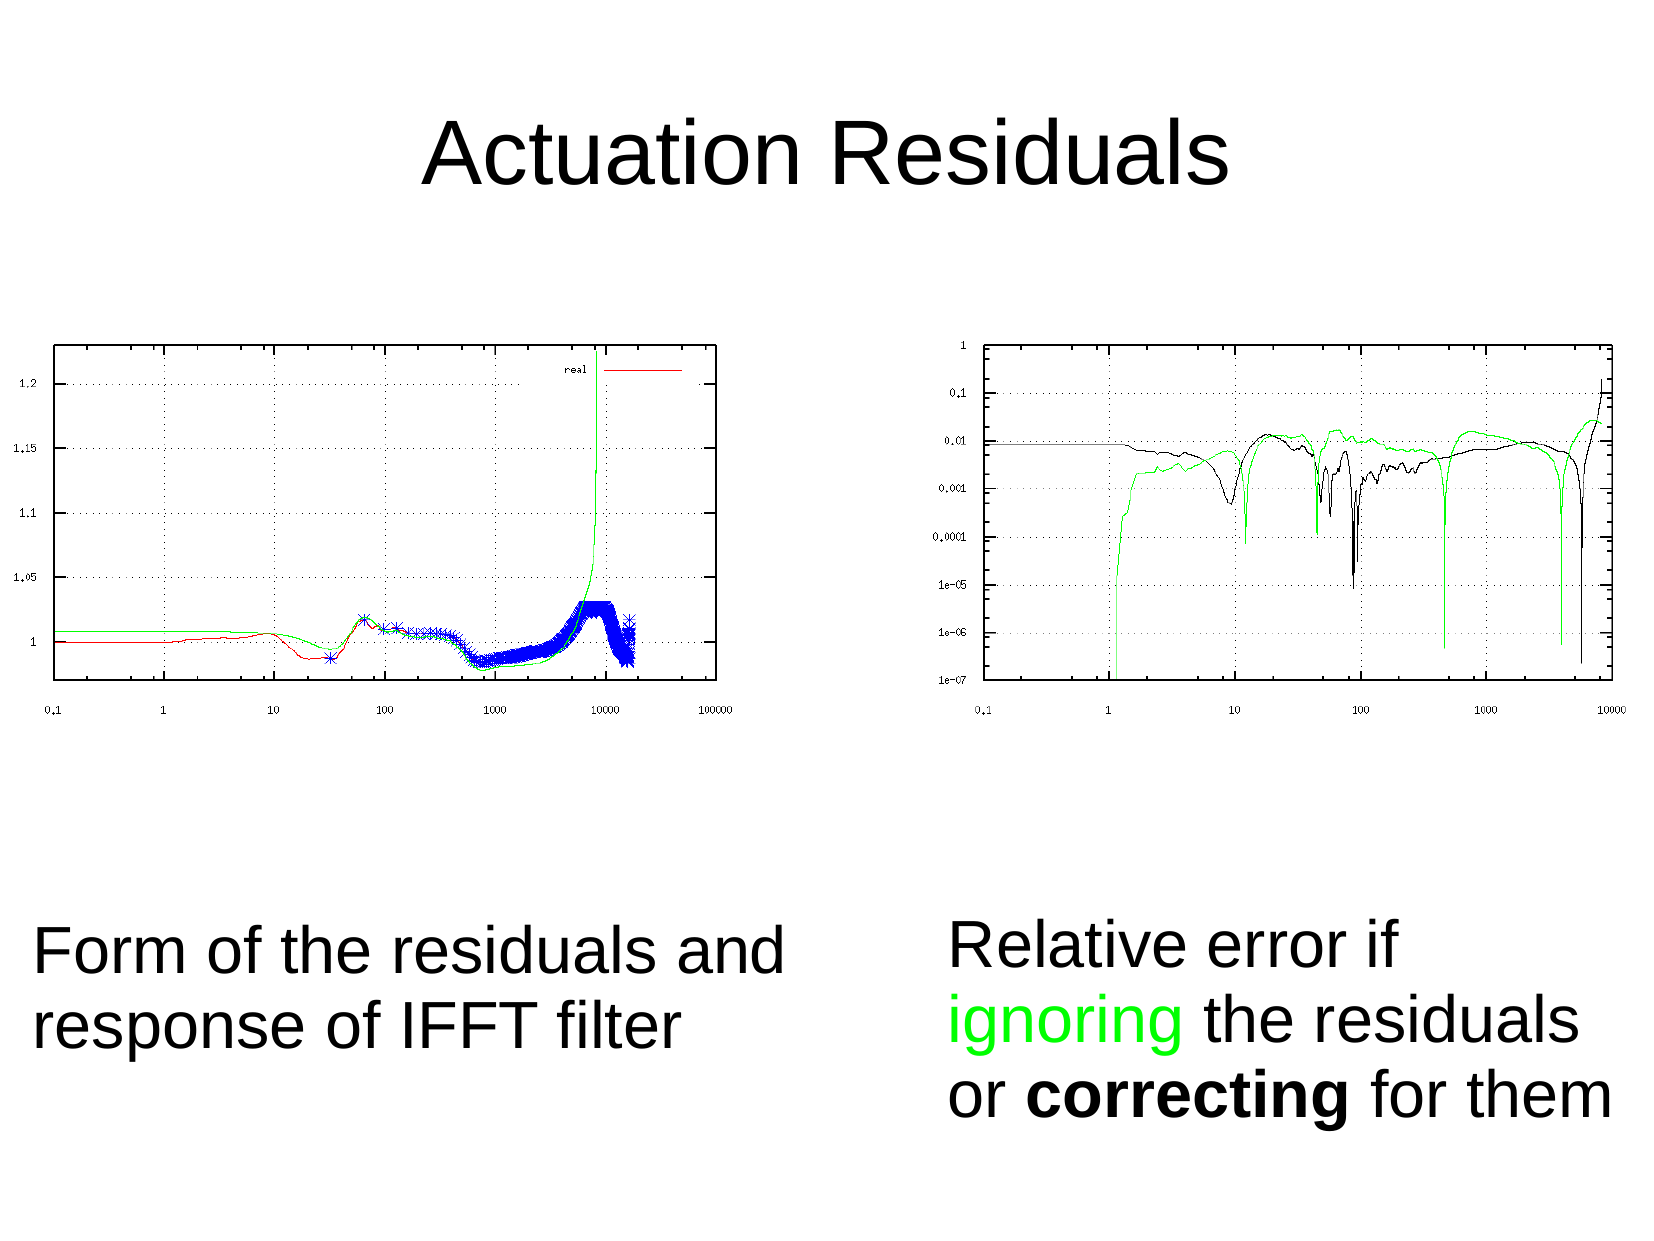

# Actuation Residuals
Relative error if
ignoring the residuals
or correcting for them
Form of the residuals and
response of IFFT filter